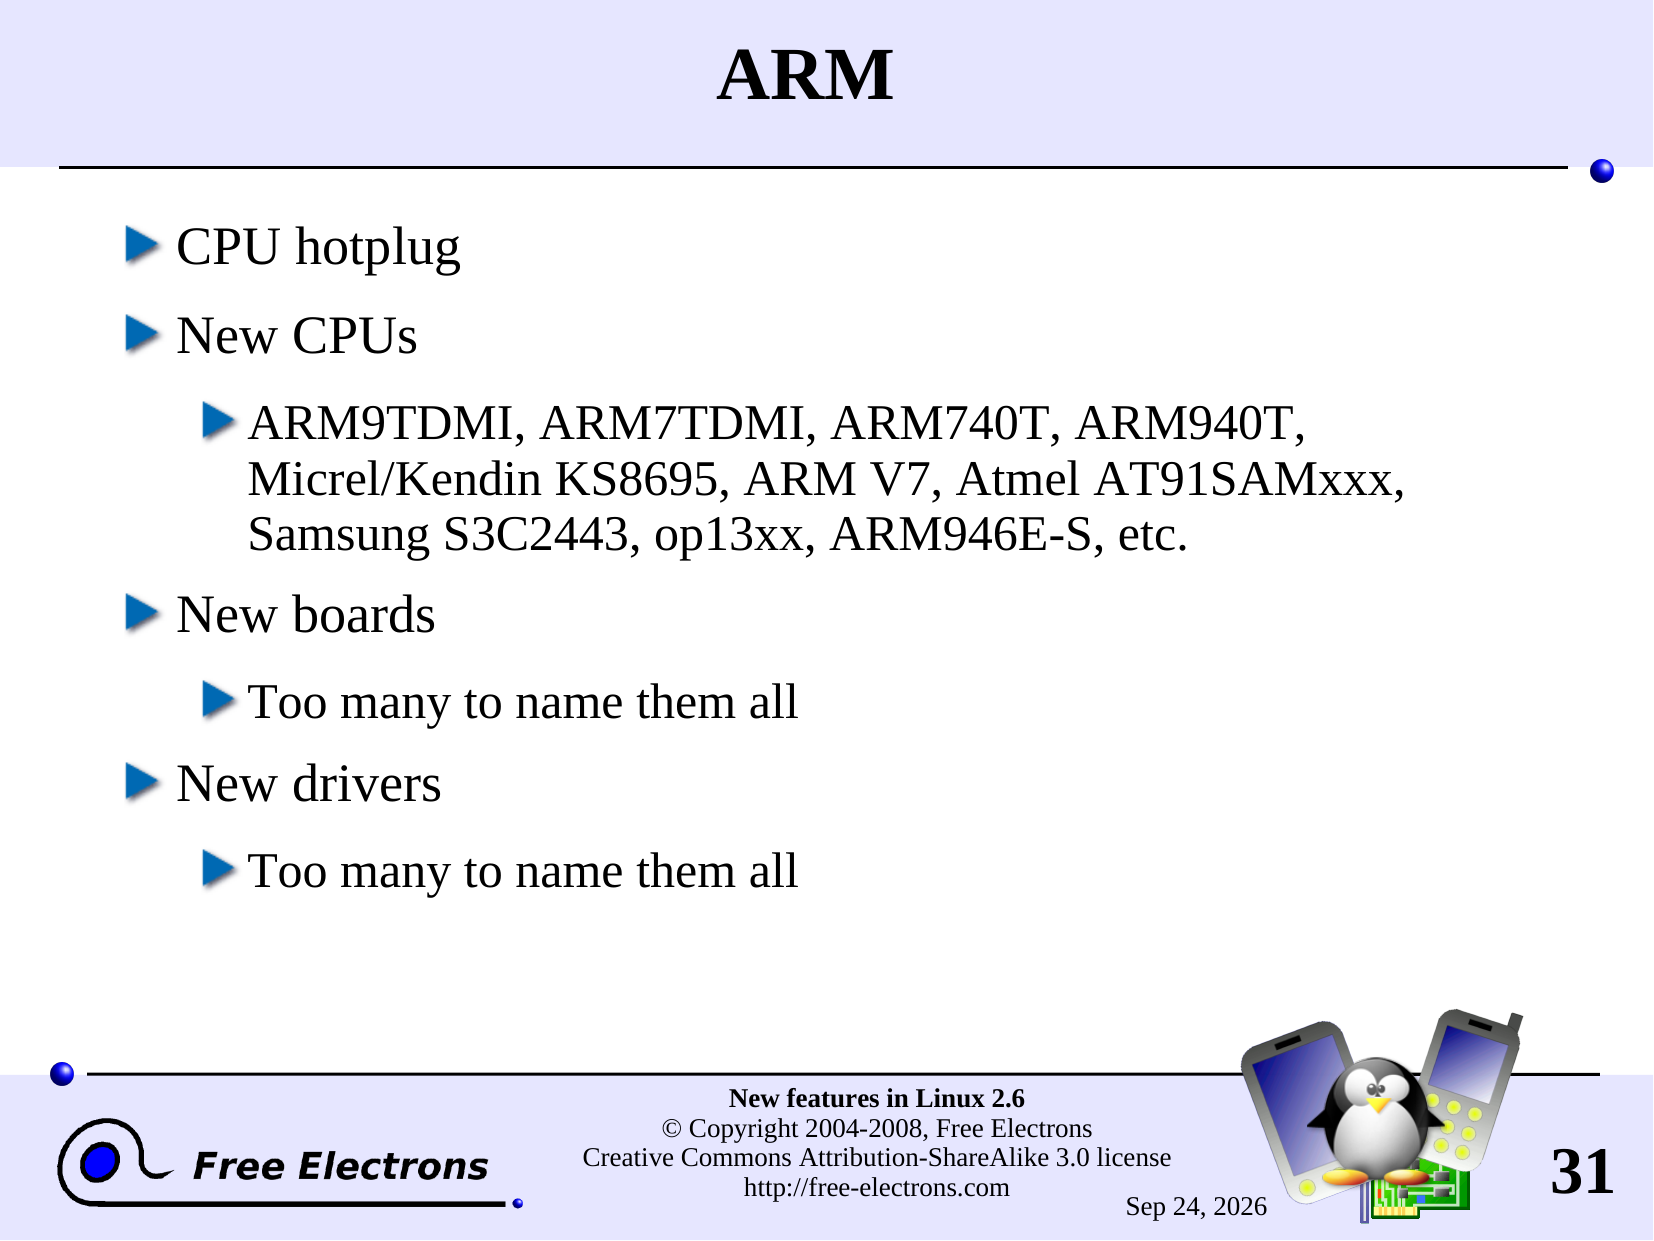

# ARM
CPU hotplug
New CPUs
ARM9TDMI, ARM7TDMI, ARM740T, ARM940T, Micrel/Kendin KS8695, ARM V7, Atmel AT91SAMxxx, Samsung S3C2443, op13xx, ARM946E-S, etc.
New boards
Too many to name them all
New drivers
Too many to name them all